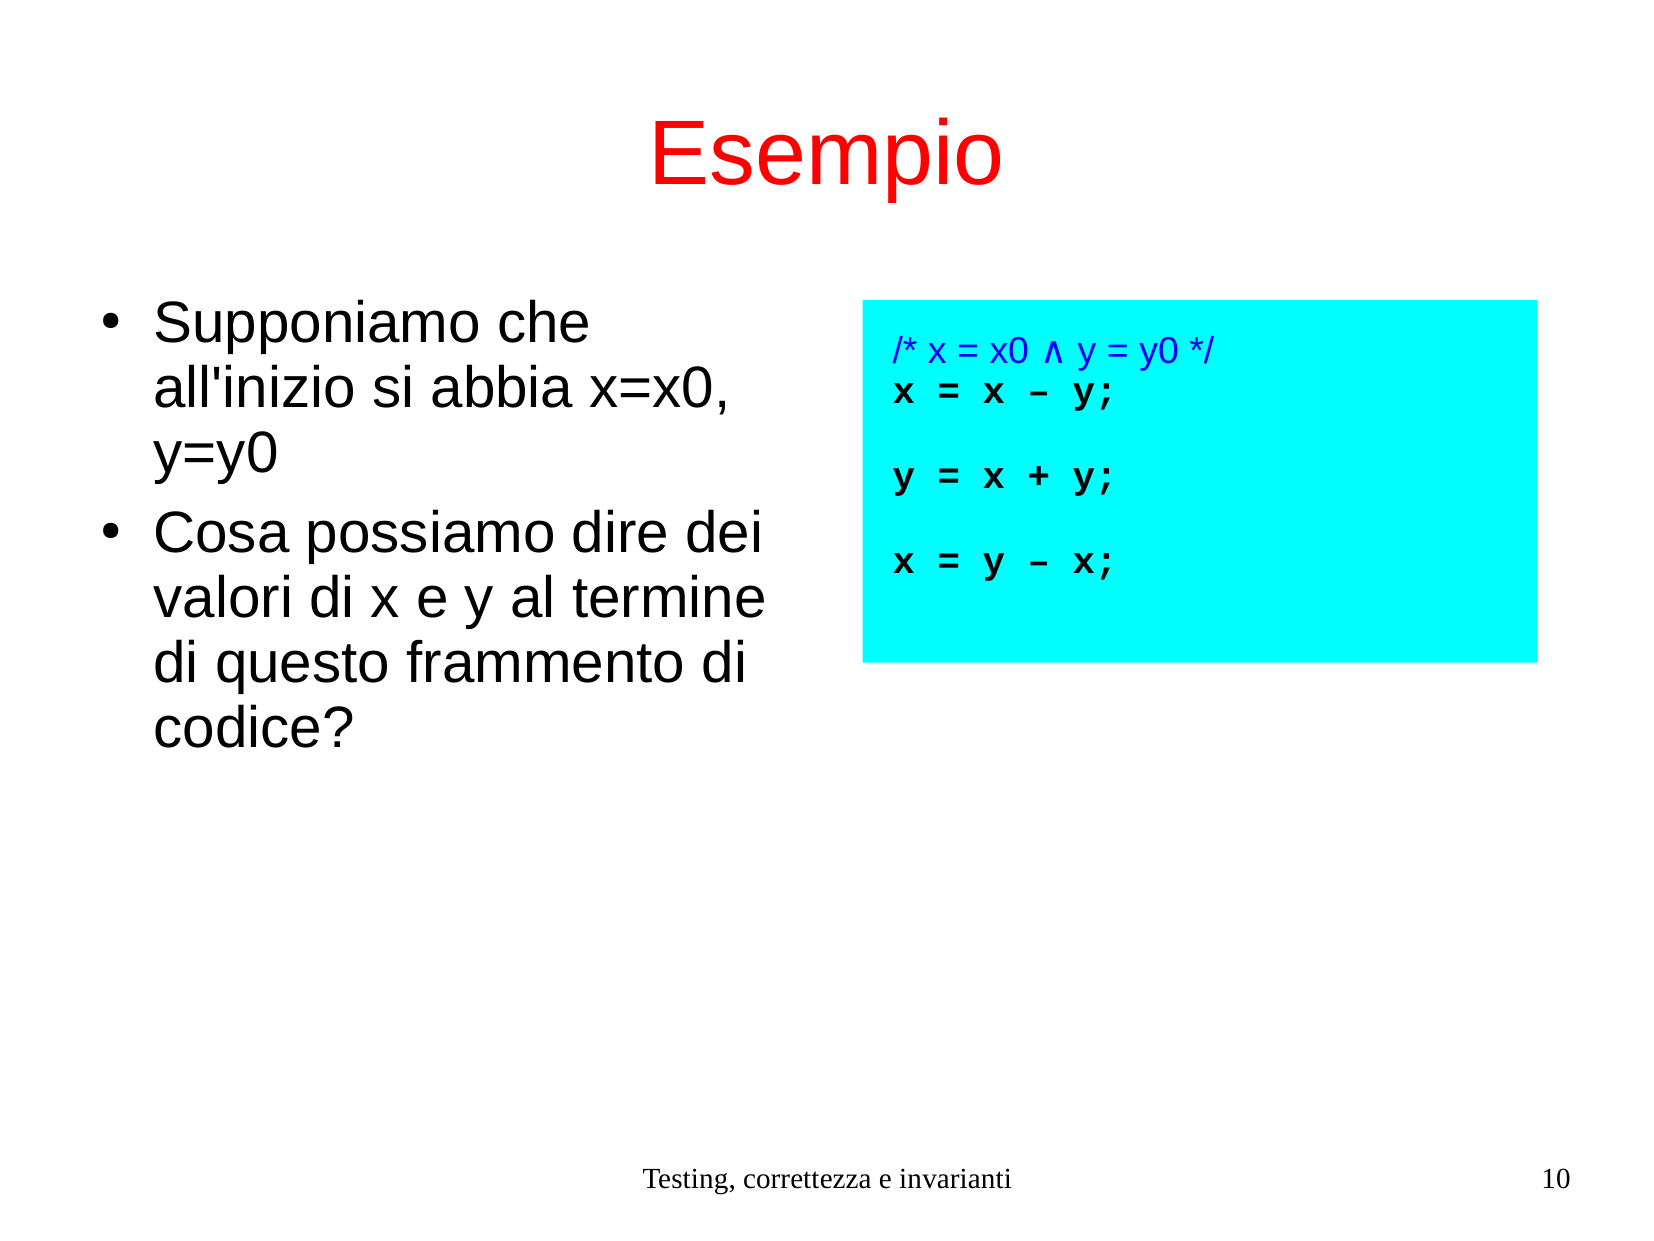

# Esempio
Supponiamo che all'inizio si abbia x=x0, y=y0
Cosa possiamo dire dei valori di x e y al termine di questo frammento di codice?
/* x = x0 ∧ y = y0 */
x = x – y;
y = x + y;
x = y – x;
Testing, correttezza e invarianti
10